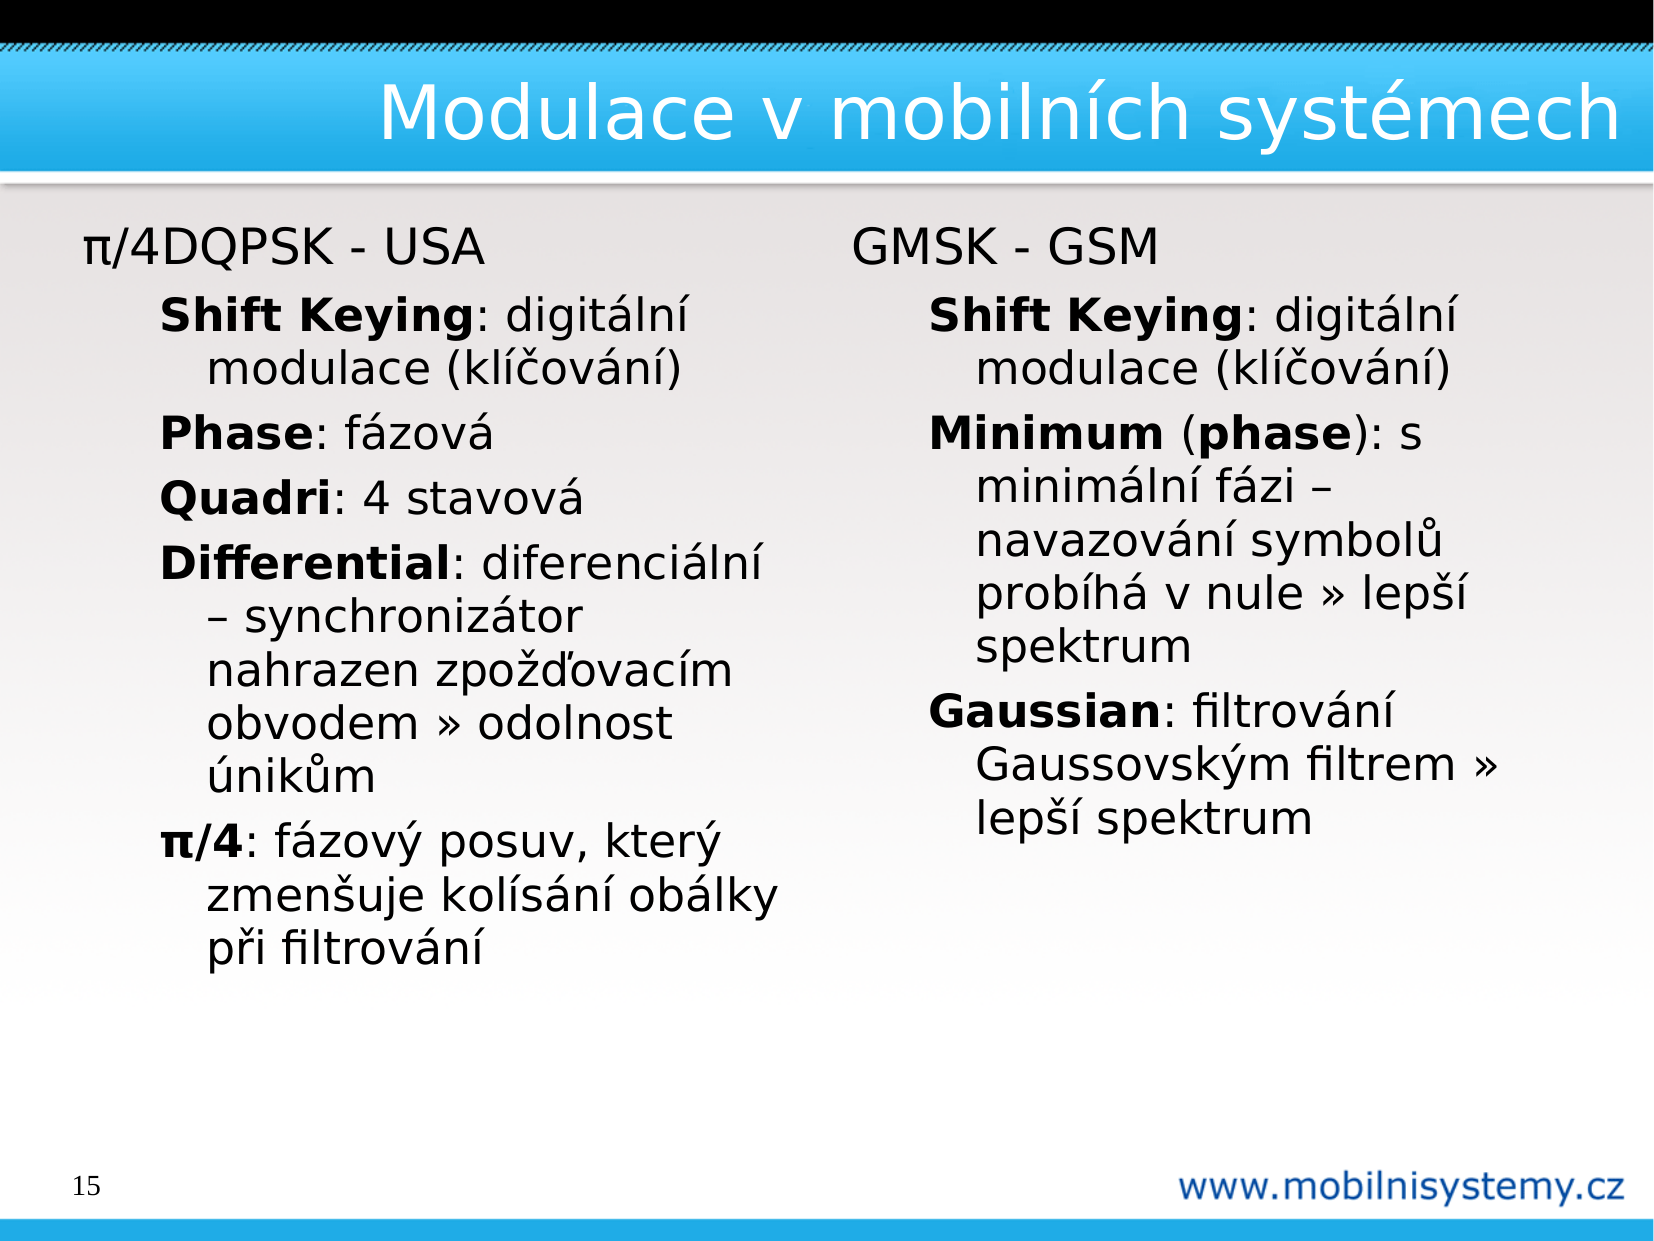

# Modulace v mobilních systémech
π/4DQPSK - USA
Shift Keying: digitální modulace (klíčování)
Phase: fázová
Quadri: 4 stavová
Differential: diferenciální – synchronizátor nahrazen zpožďovacím obvodem » odolnost únikům
π/4: fázový posuv, který zmenšuje kolísání obálky při filtrování
GMSK - GSM
Shift Keying: digitální modulace (klíčování)
Minimum (phase): s minimální fázi – navazování symbolů probíhá v nule » lepší spektrum
Gaussian: filtrování Gaussovským filtrem » lepší spektrum
15